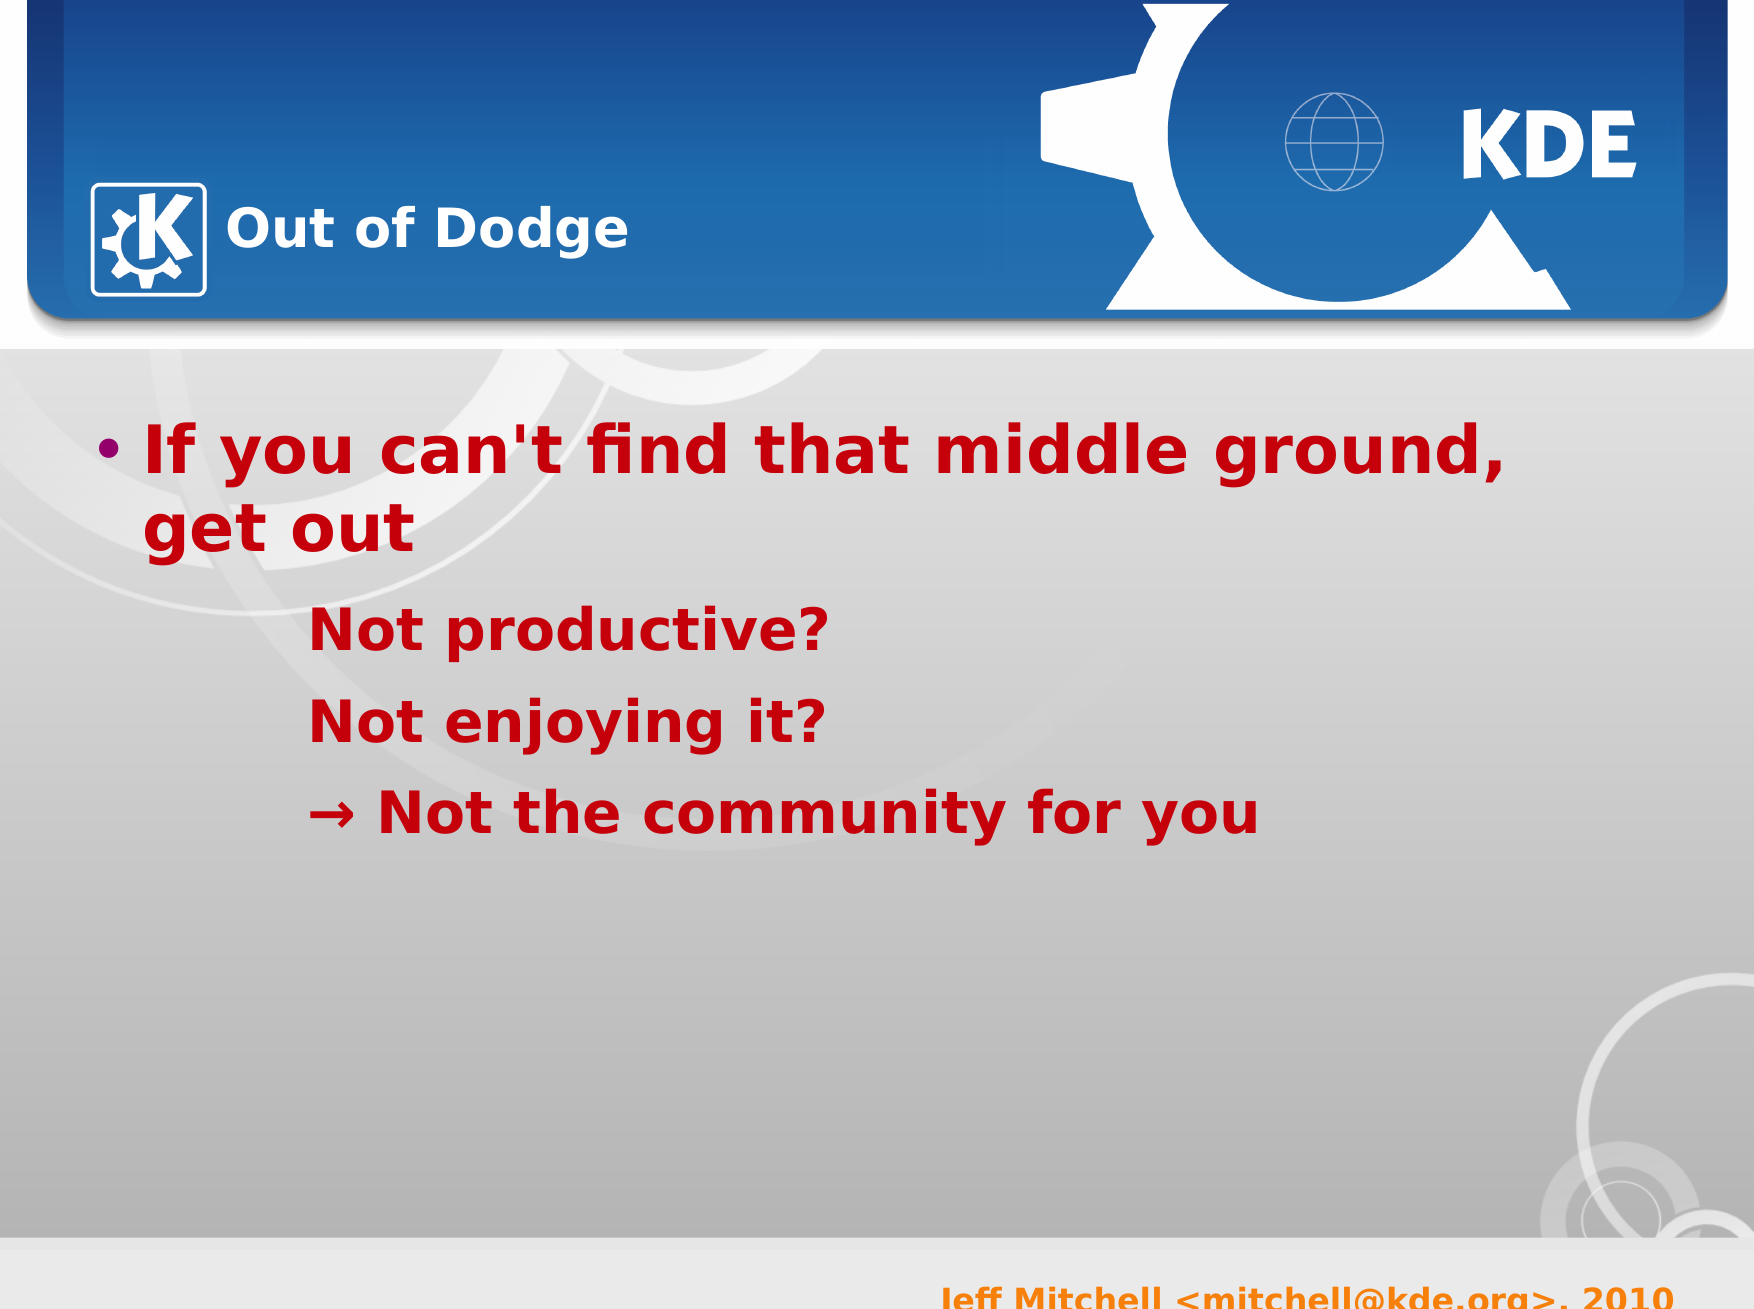

# Out of Dodge
If you can't find that middle ground, get out
Not productive?
Not enjoying it?
→ Not the community for you